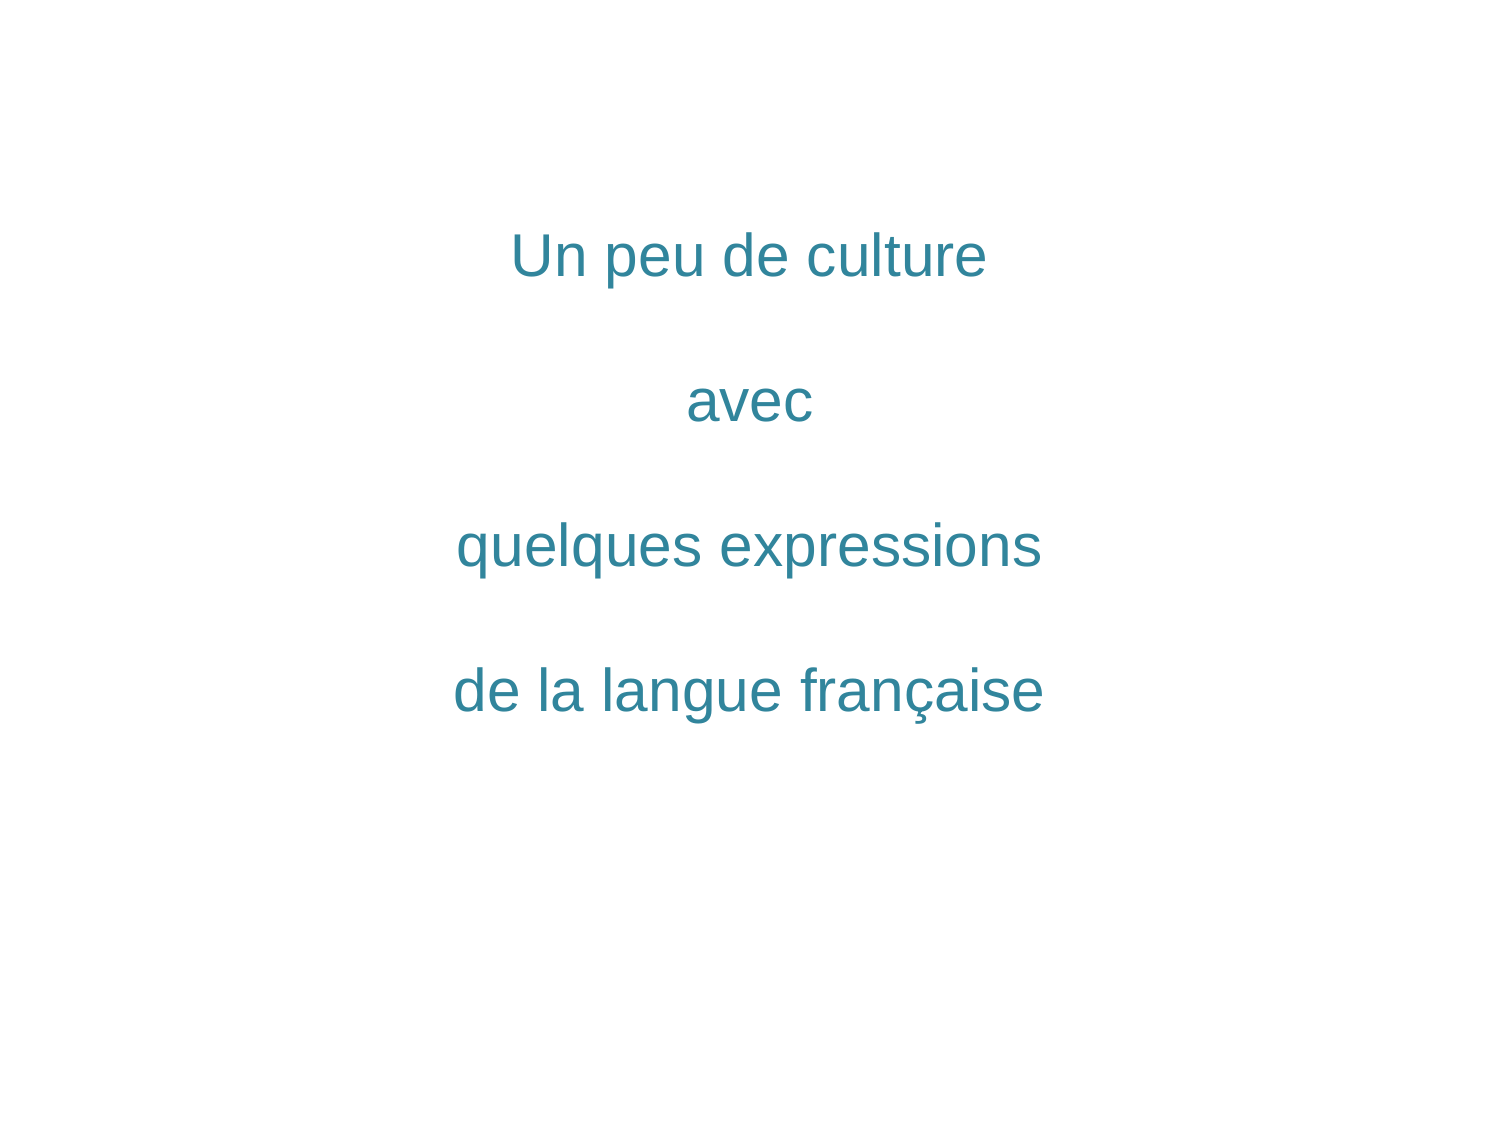

# Un peu de culture avec quelques expressions de la langue française